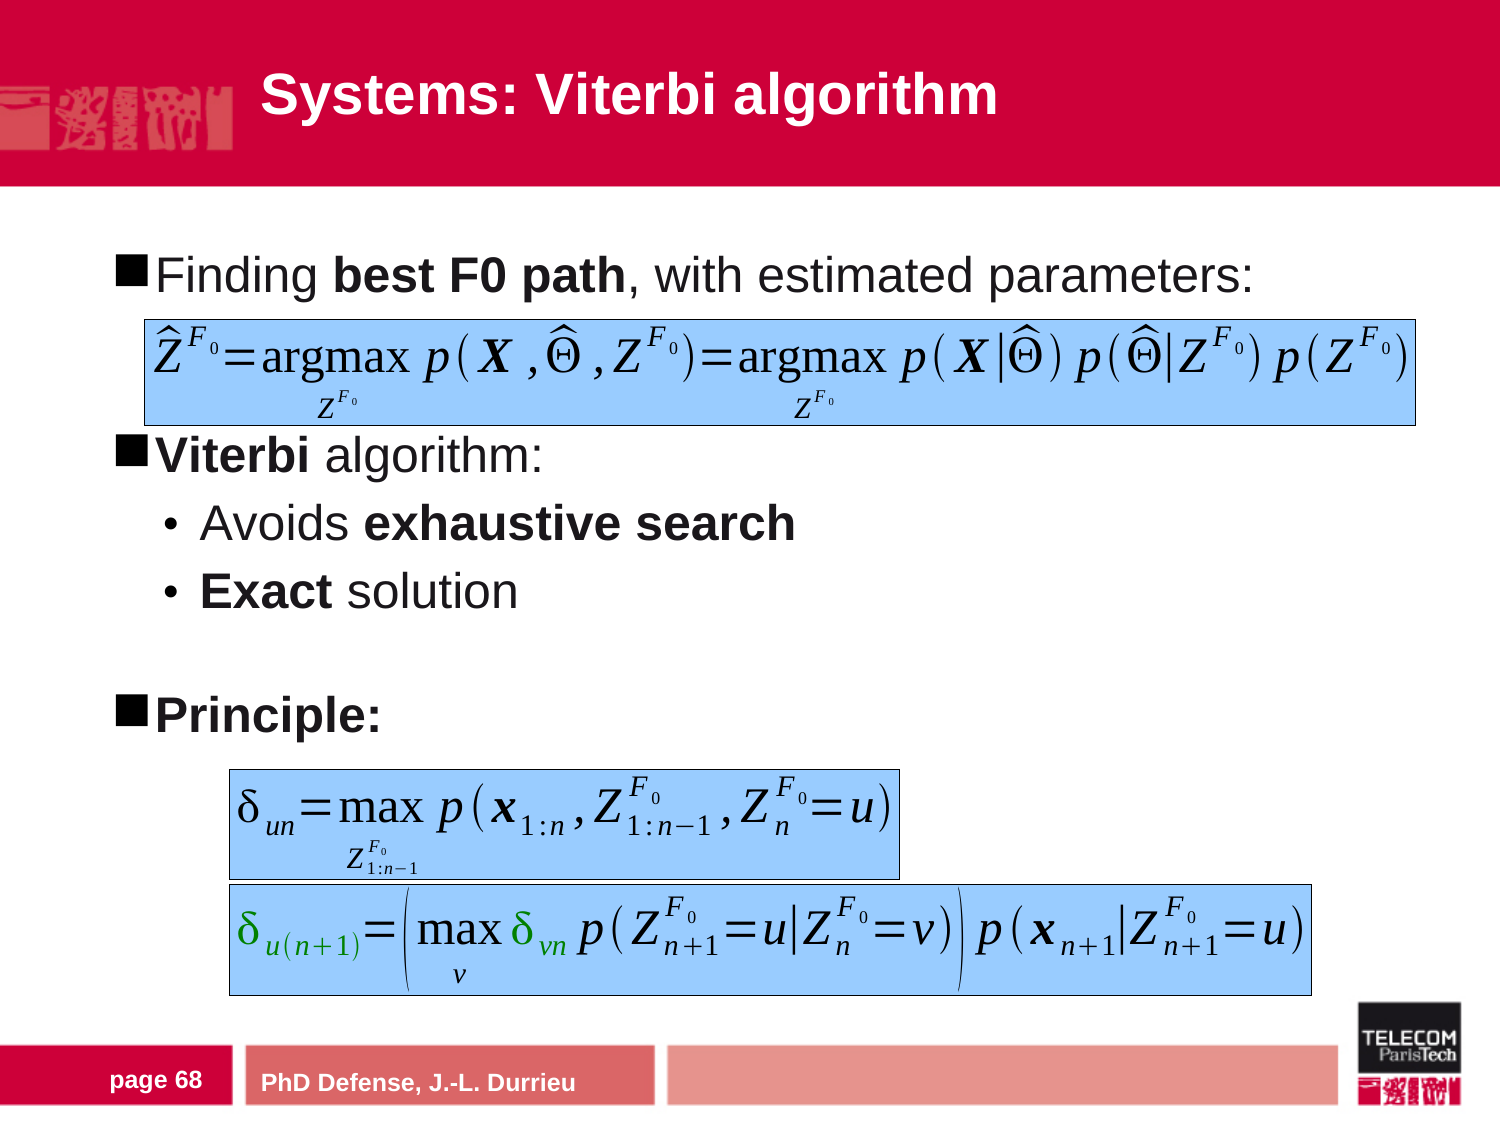

# Systems: Viterbi algorithm
Finding best F0 path, with estimated parameters:
Viterbi algorithm:
Avoids exhaustive search
Exact solution
Principle:
68